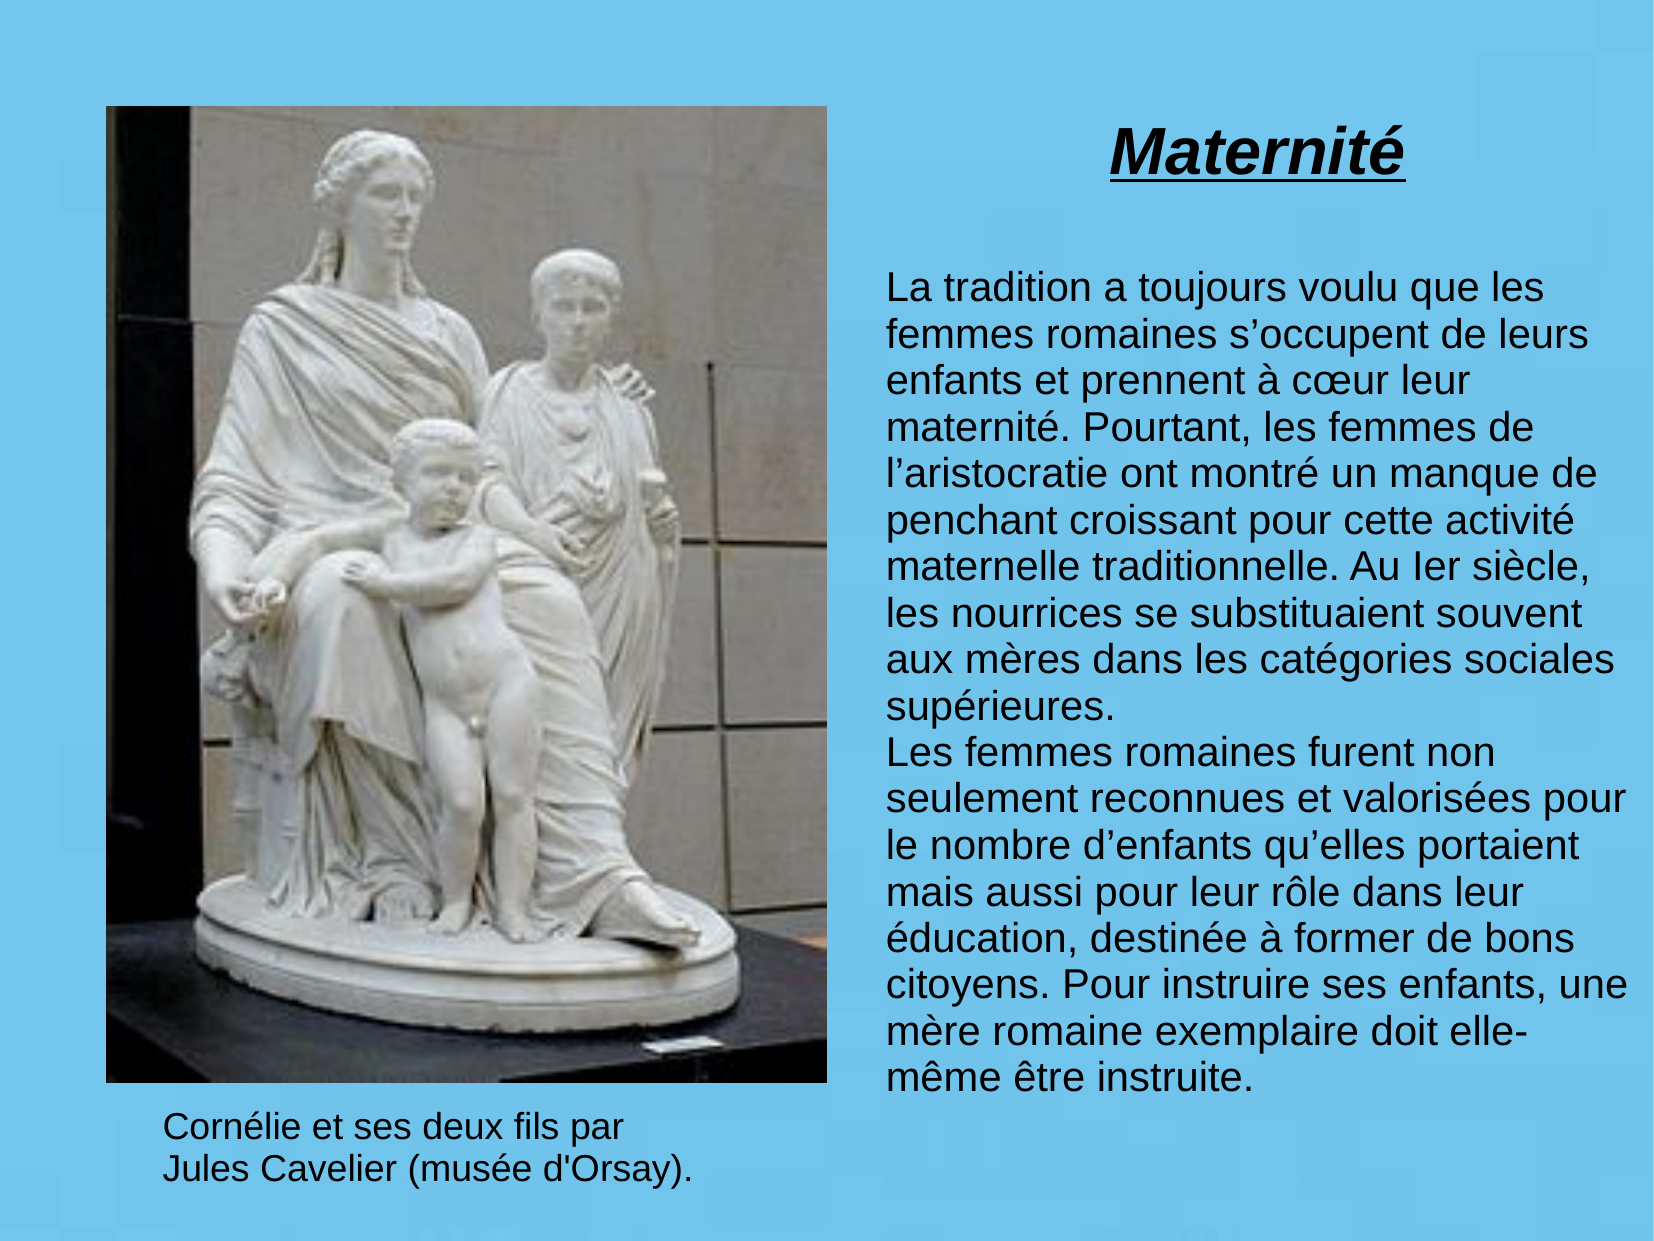

# Maternité
La tradition a toujours voulu que les femmes romaines s’occupent de leurs enfants et prennent à cœur leur maternité. Pourtant, les femmes de l’aristocratie ont montré un manque de penchant croissant pour cette activité maternelle traditionnelle. Au Ier siècle, les nourrices se substituaient souvent aux mères dans les catégories sociales supérieures.
Les femmes romaines furent non seulement reconnues et valorisées pour le nombre d’enfants qu’elles portaient mais aussi pour leur rôle dans leur éducation, destinée à former de bons citoyens. Pour instruire ses enfants, une mère romaine exemplaire doit elle-même être instruite.
Cornélie et ses deux fils par Jules Cavelier (musée d'Orsay).